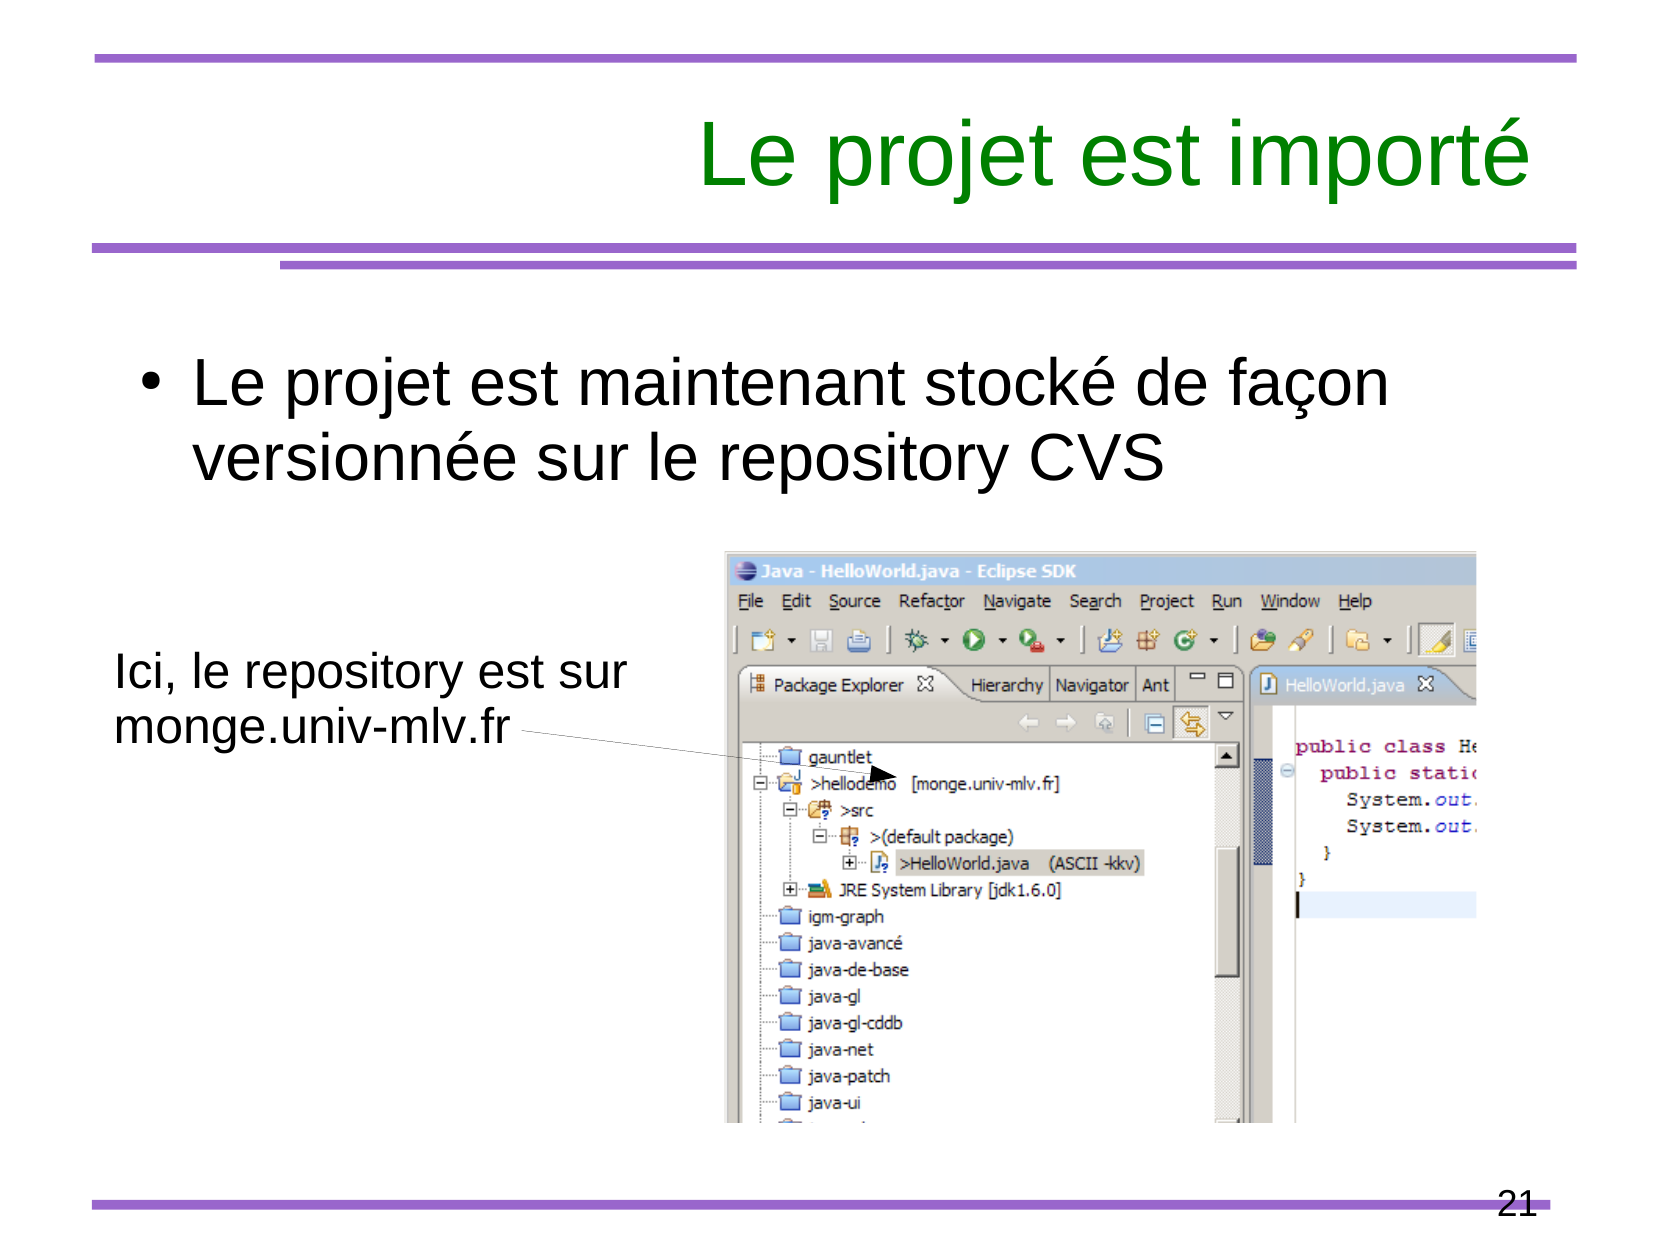

# Le projet est importé
Le projet est maintenant stocké de façon versionnée sur le repository CVS
Ici, le repository est sur monge.univ-mlv.fr